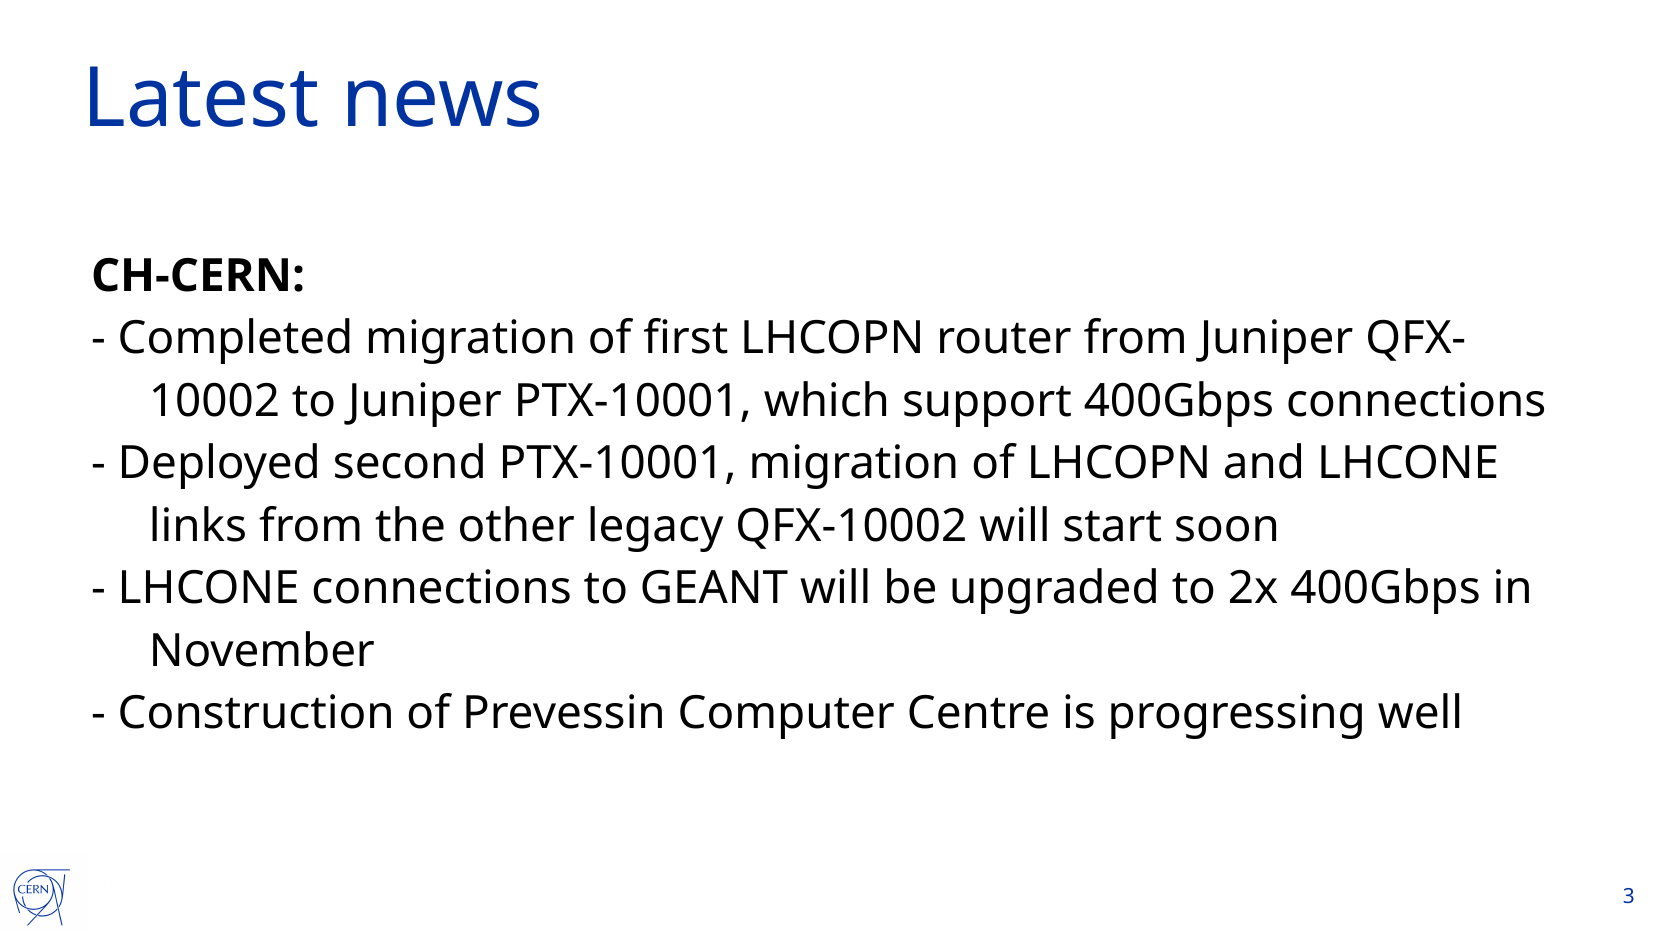

# Latest news
CH-CERN:
- Completed migration of first LHCOPN router from Juniper QFX-10002 to Juniper PTX-10001, which support 400Gbps connections
- Deployed second PTX-10001, migration of LHCOPN and LHCONE links from the other legacy QFX-10002 will start soon
- LHCONE connections to GEANT will be upgraded to 2x 400Gbps in November
- Construction of Prevessin Computer Centre is progressing well